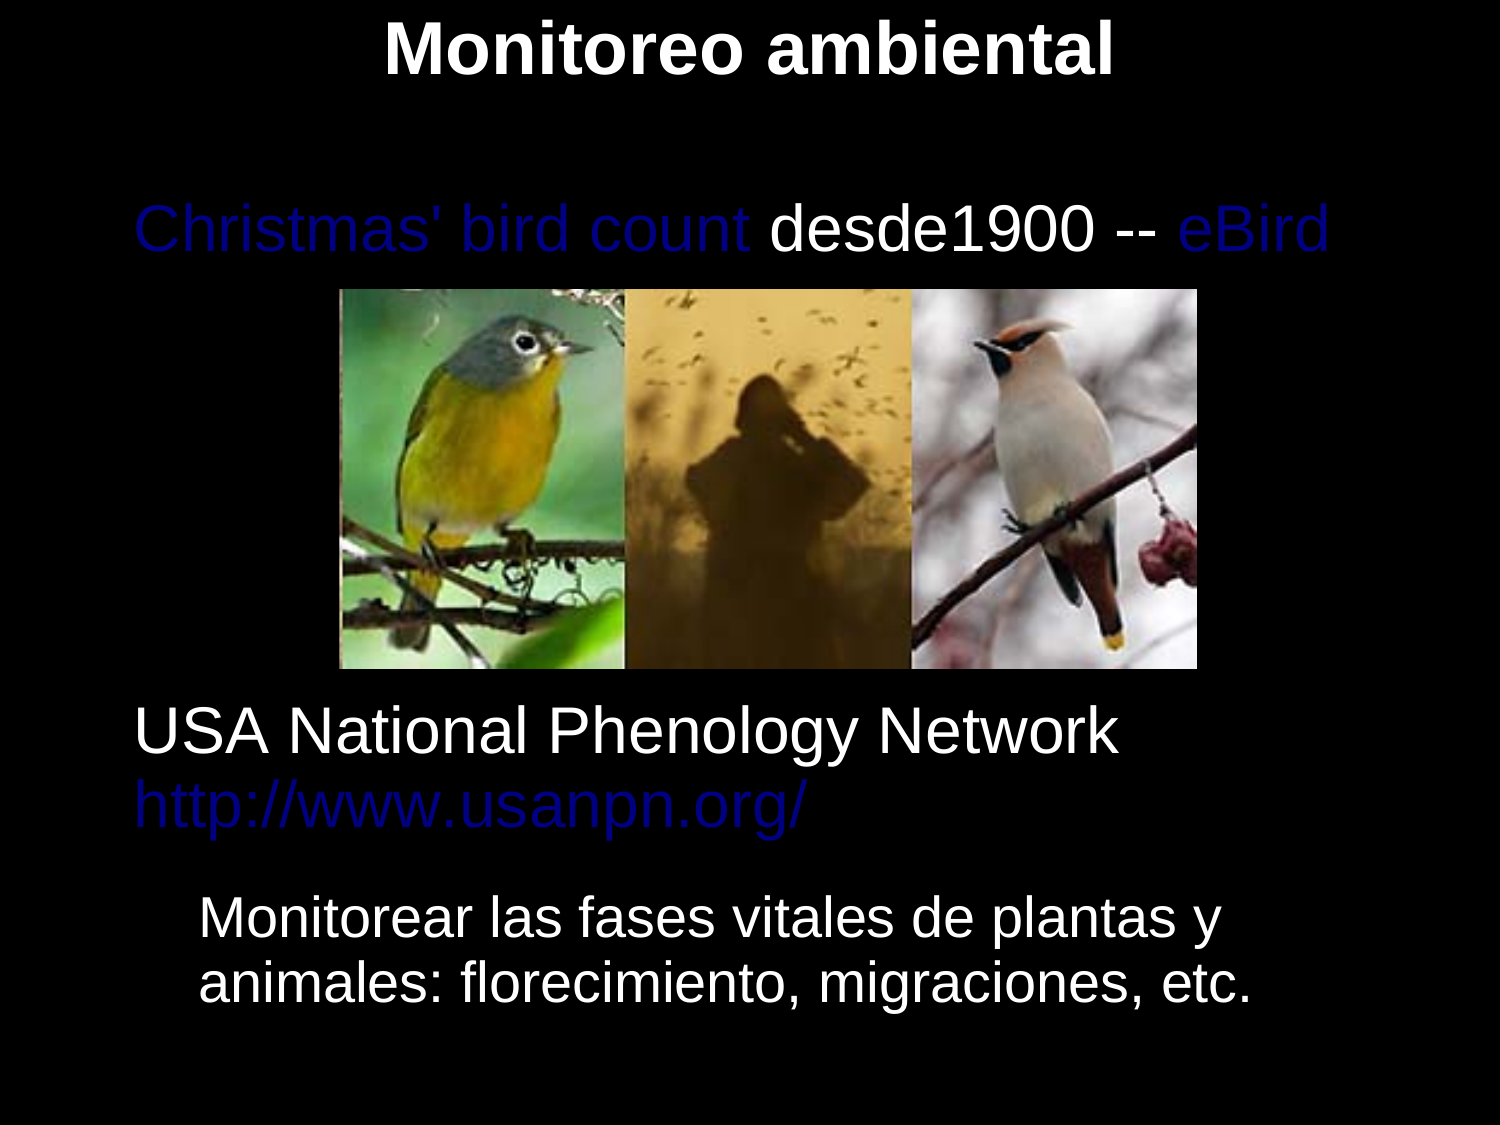

# Monitoreo ambiental
Christmas' bird count desde1900 -- eBird
USA National Phenology Network http://www.usanpn.org/
Monitorear las fases vitales de plantas y animales: florecimiento, migraciones, etc.